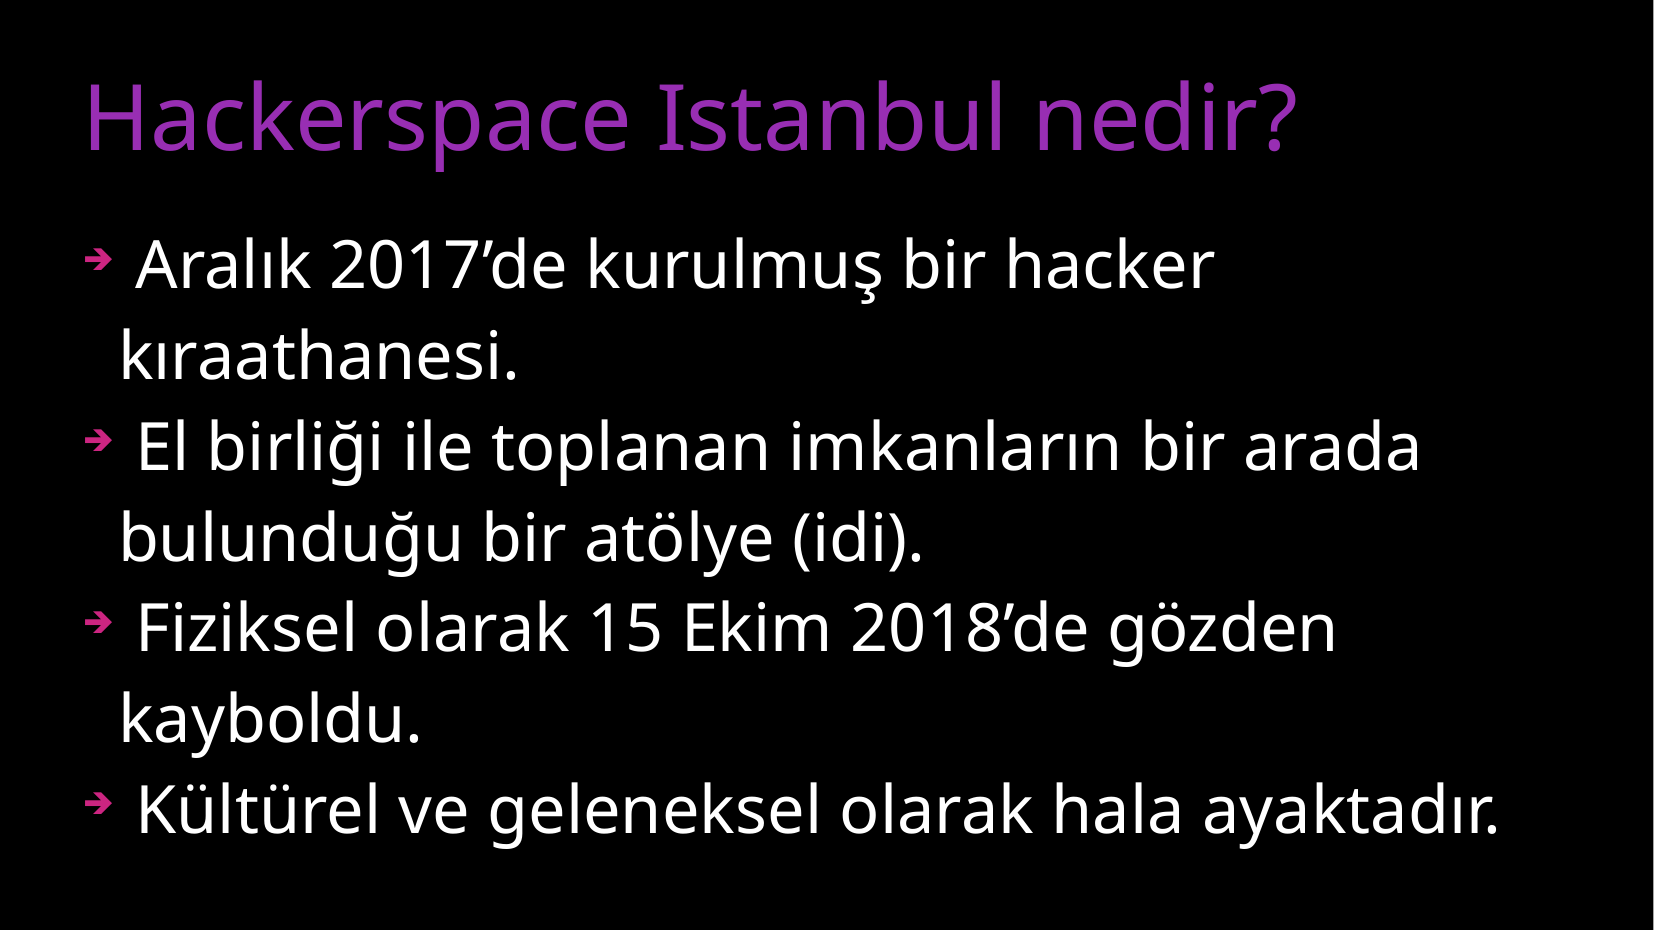

# Hackerspace Istanbul nedir?
 Aralık 2017’de kurulmuş bir hacker kıraathanesi.
 El birliği ile toplanan imkanların bir arada bulunduğu bir atölye (idi).
 Fiziksel olarak 15 Ekim 2018’de gözden kayboldu.
 Kültürel ve geleneksel olarak hala ayaktadır.